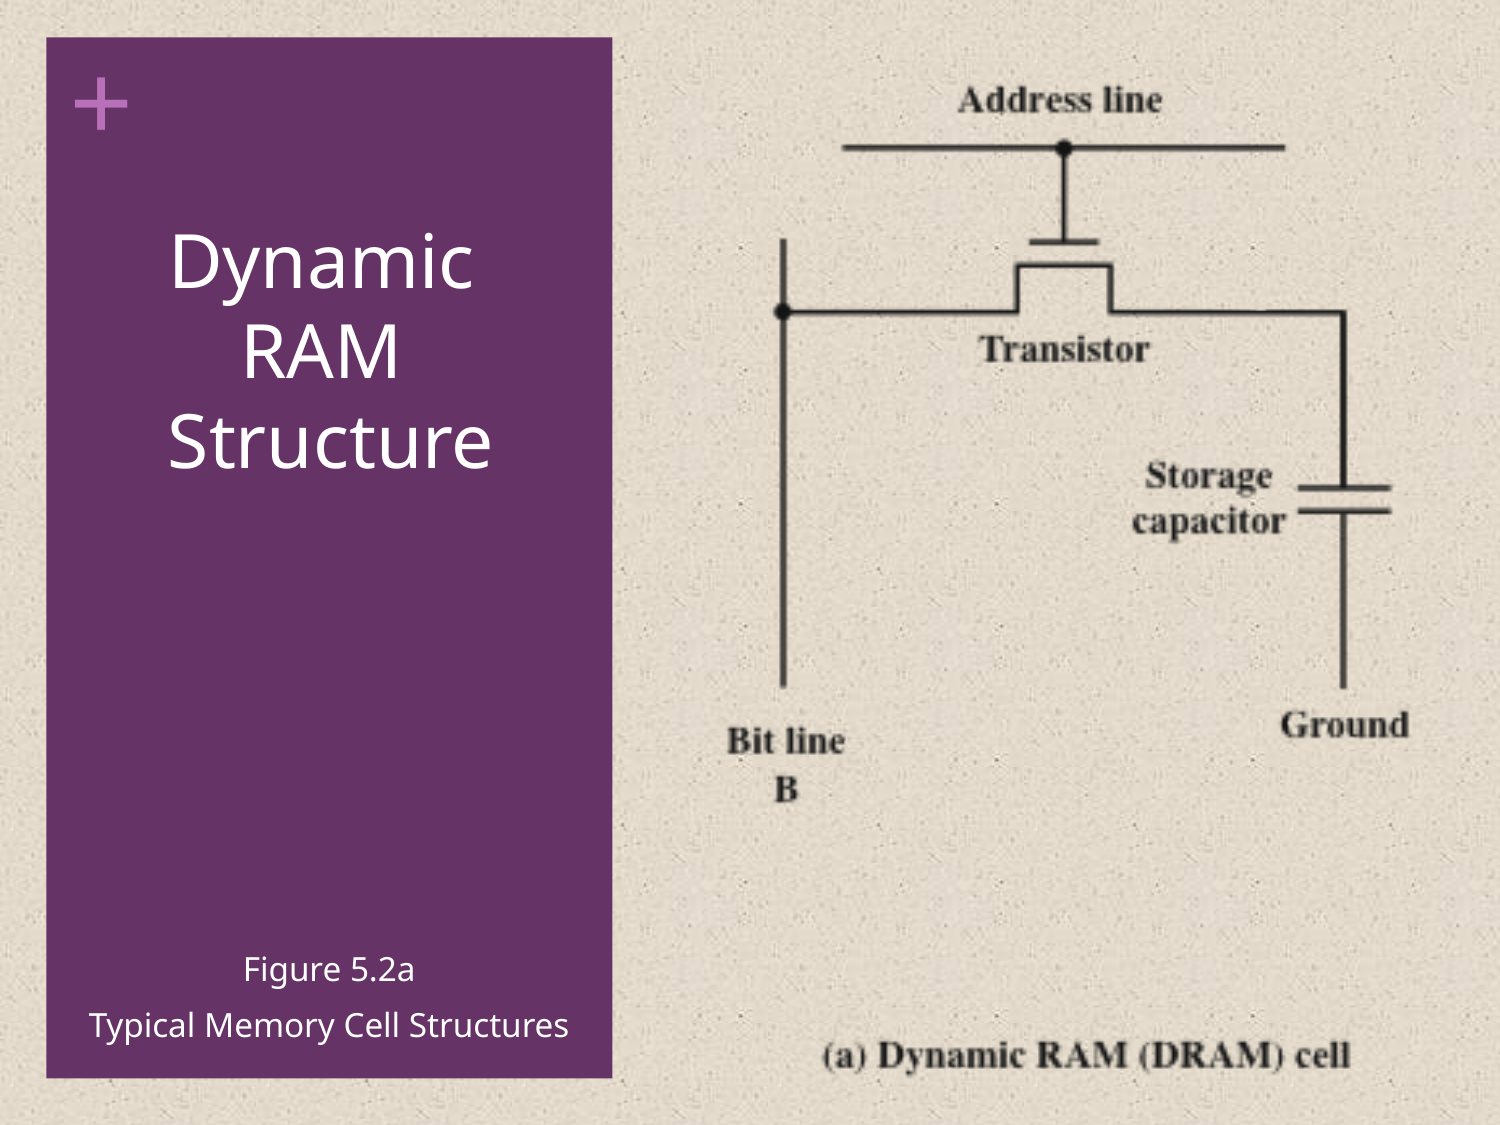

# Dynamic RAM Structure
Figure 5.2a
Typical Memory Cell Structures